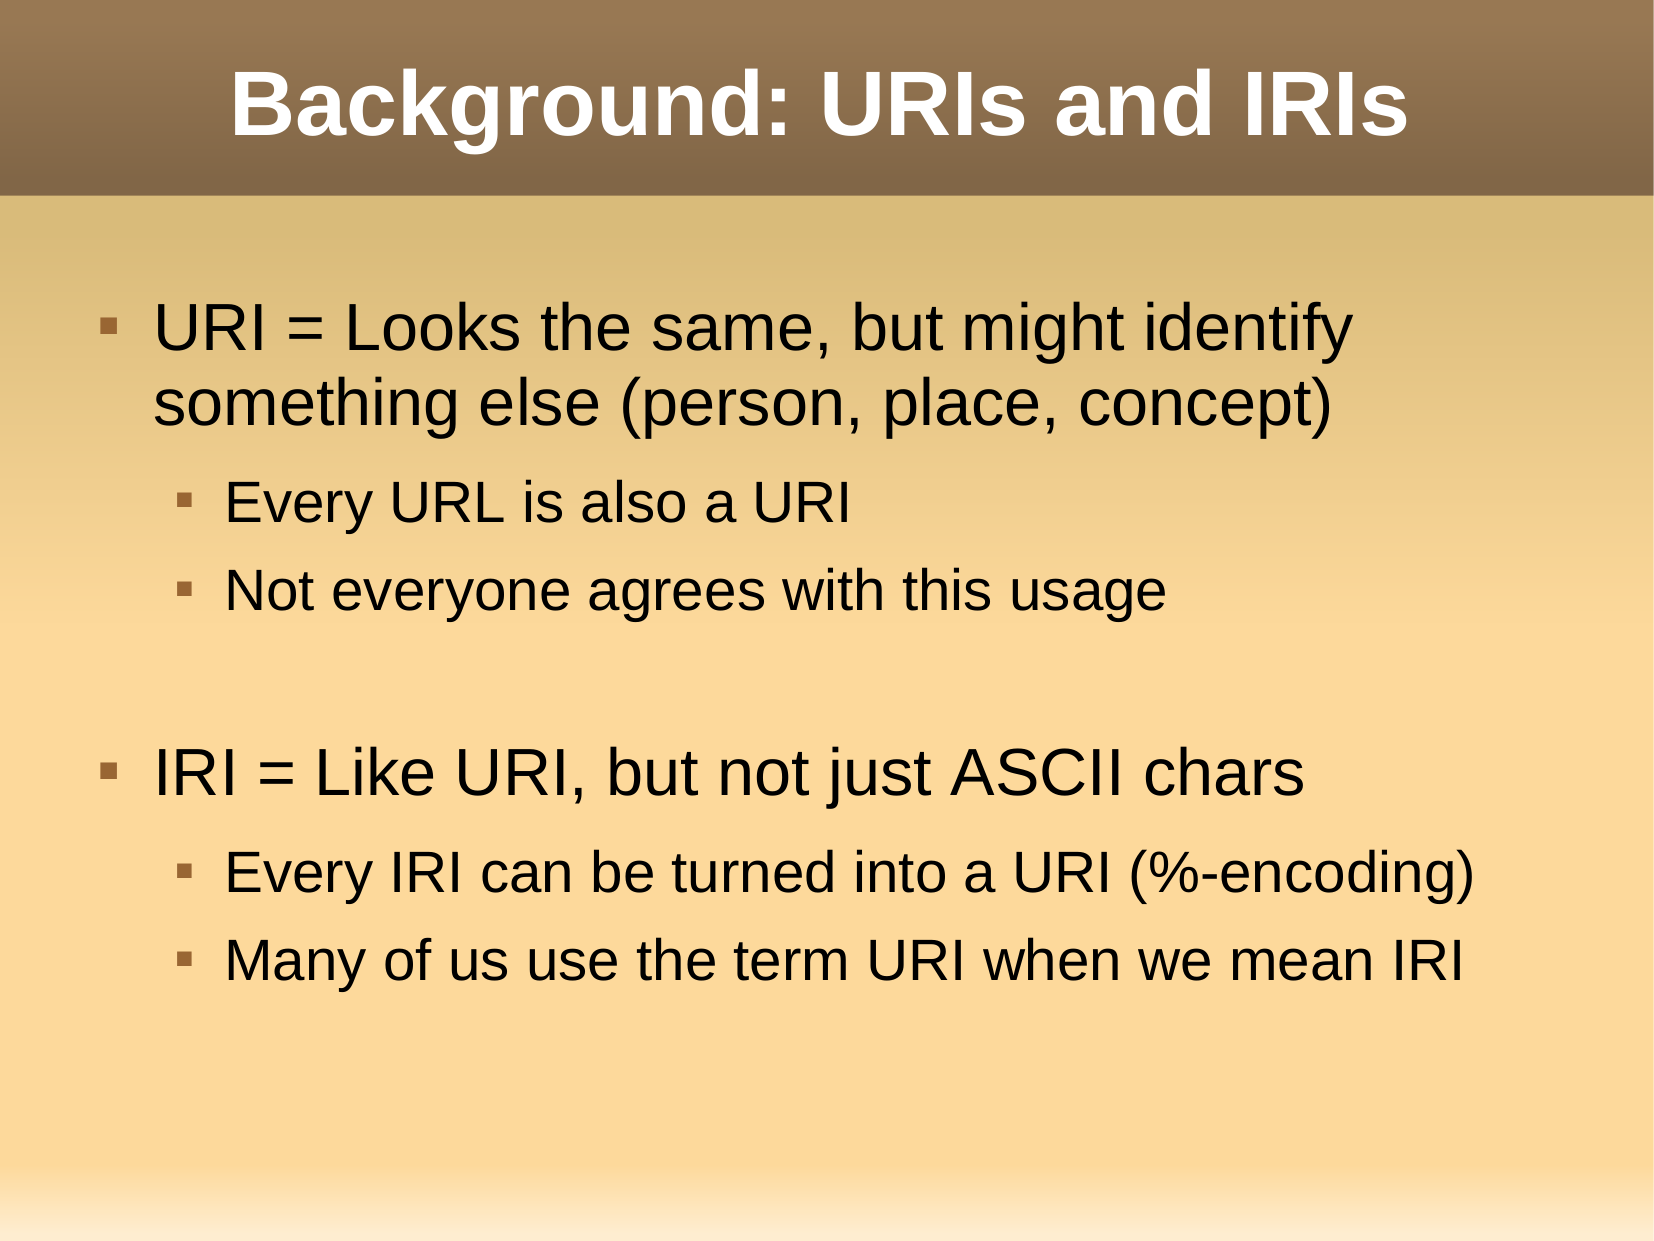

# Background: URIs and IRIs
URI = Looks the same, but might identify something else (person, place, concept)
Every URL is also a URI
Not everyone agrees with this usage
IRI = Like URI, but not just ASCII chars
Every IRI can be turned into a URI (%-encoding)
Many of us use the term URI when we mean IRI